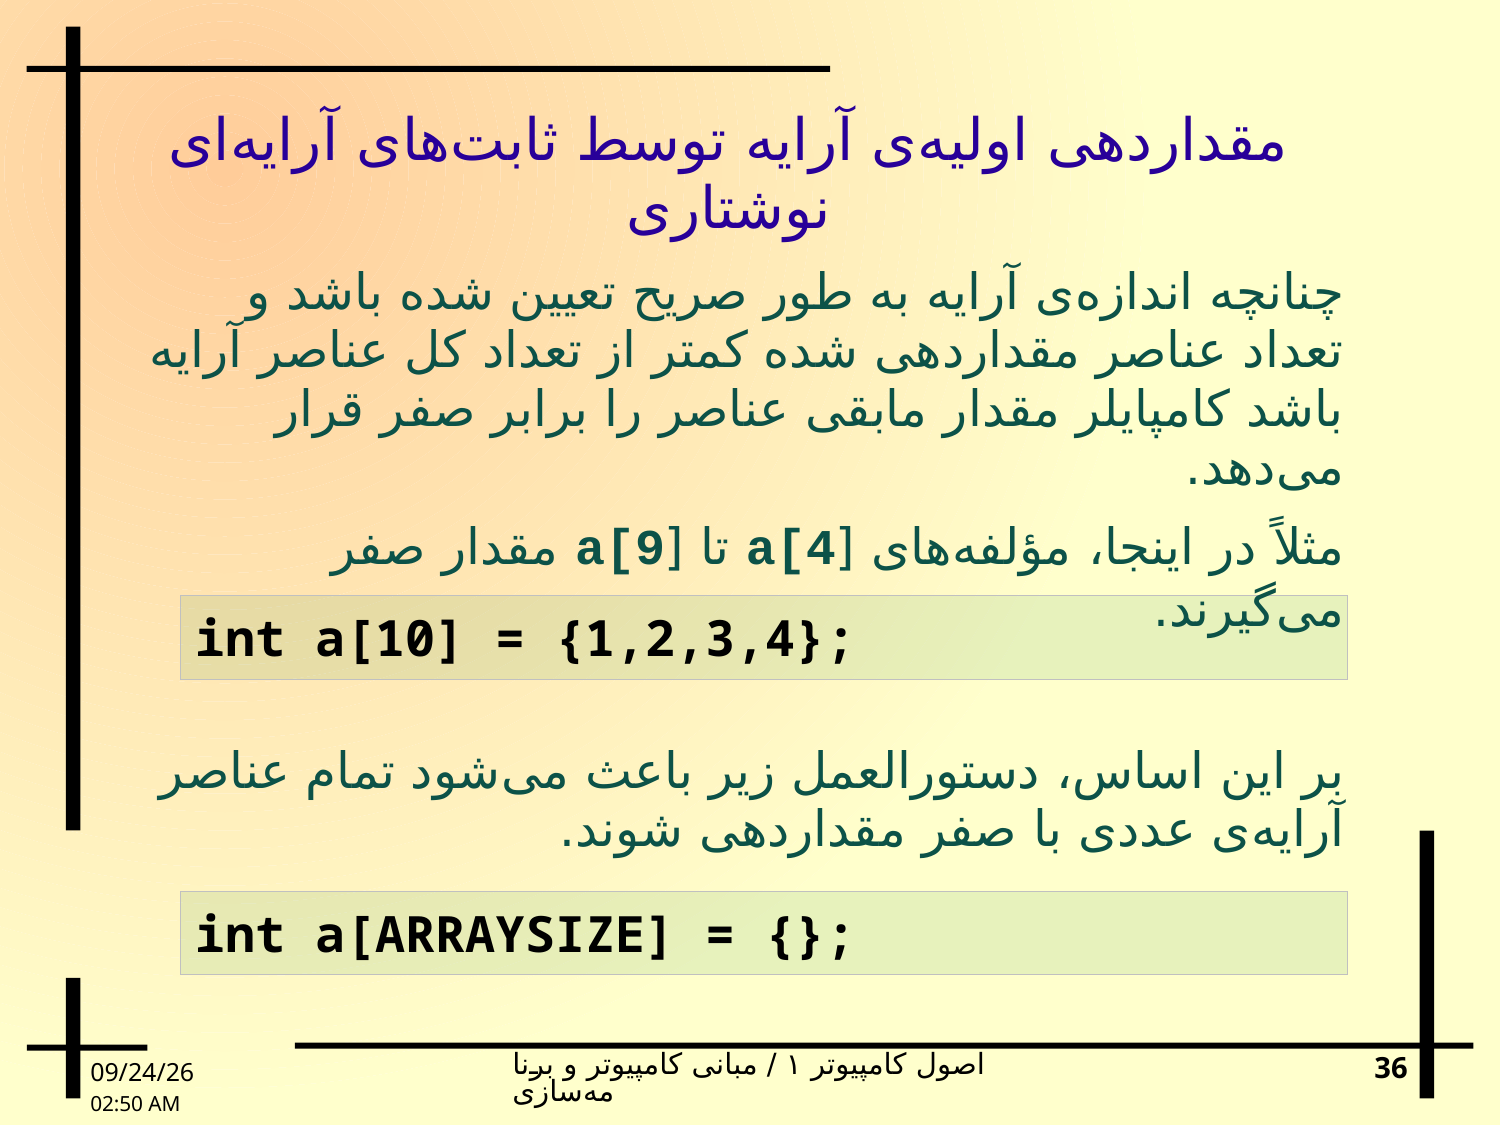

مقداردهی اولیه‌ی آرایه توسط ثابت‌های آرایه‌ای نوشتاری
# چنانچه اندازه‌ی آرایه به طور صریح تعیین شده باشد و تعداد عناصر مقداردهی شده کمتر از تعداد کل عناصر آرایه باشد کامپایلر مقدار مابقی عناصر را برابر صفر قرار می‌دهد.
مثلاً در اینجا، مؤلفه‌های [a[4 تا [a[9 مقدار صفر می‌گیرند.
int a[10] = {1,2,3,4};
بر این اساس، دستورالعمل زیر باعث می‌شود تمام عناصر آرایه‌ی عددی با صفر مقداردهی شوند.
int a[ARRAYSIZE] = {};
اصول کامپیوتر ۱ / مبانی کامپیوتر و برنامه‌سازی
36